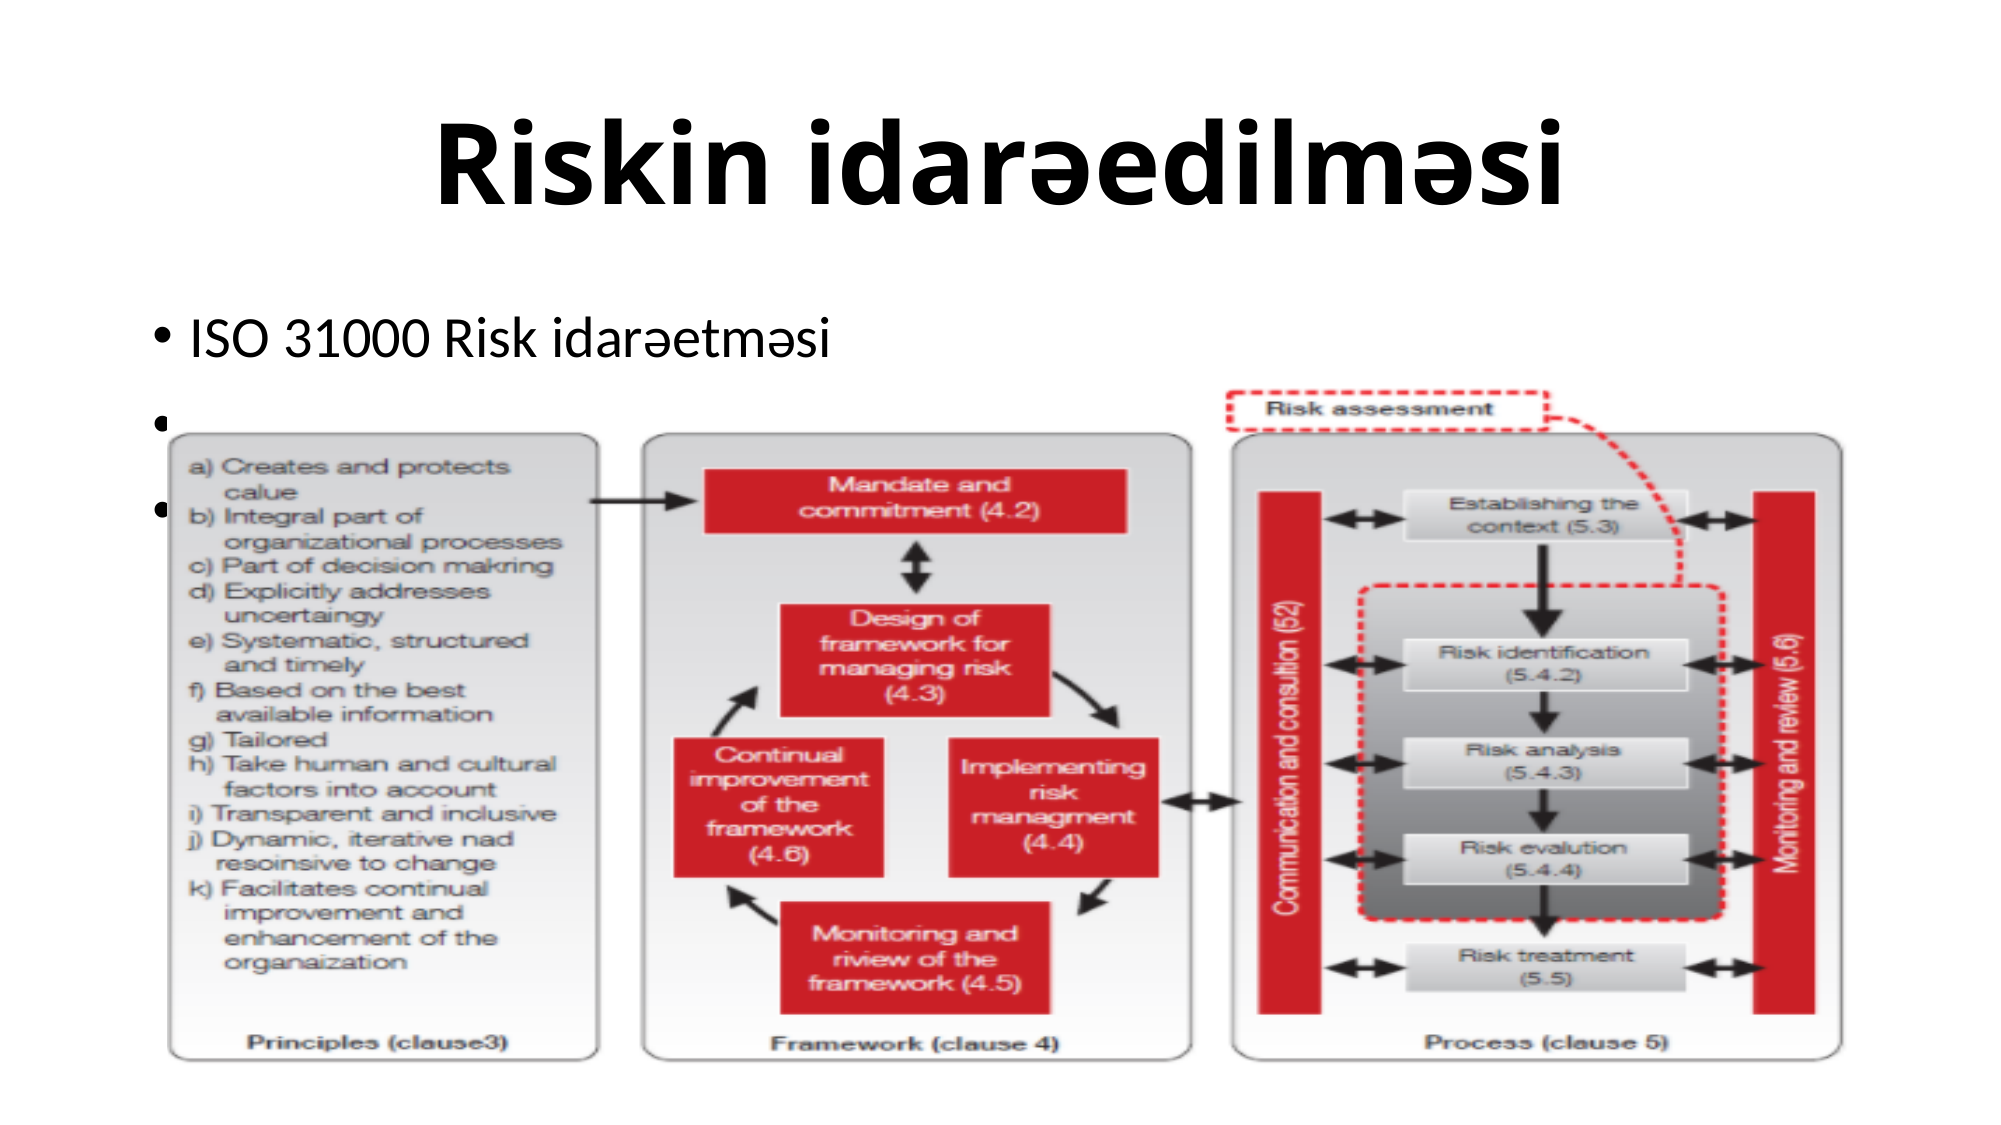

# Riskin idarəedilməsi
ISO 31000 Risk idarəetməsi